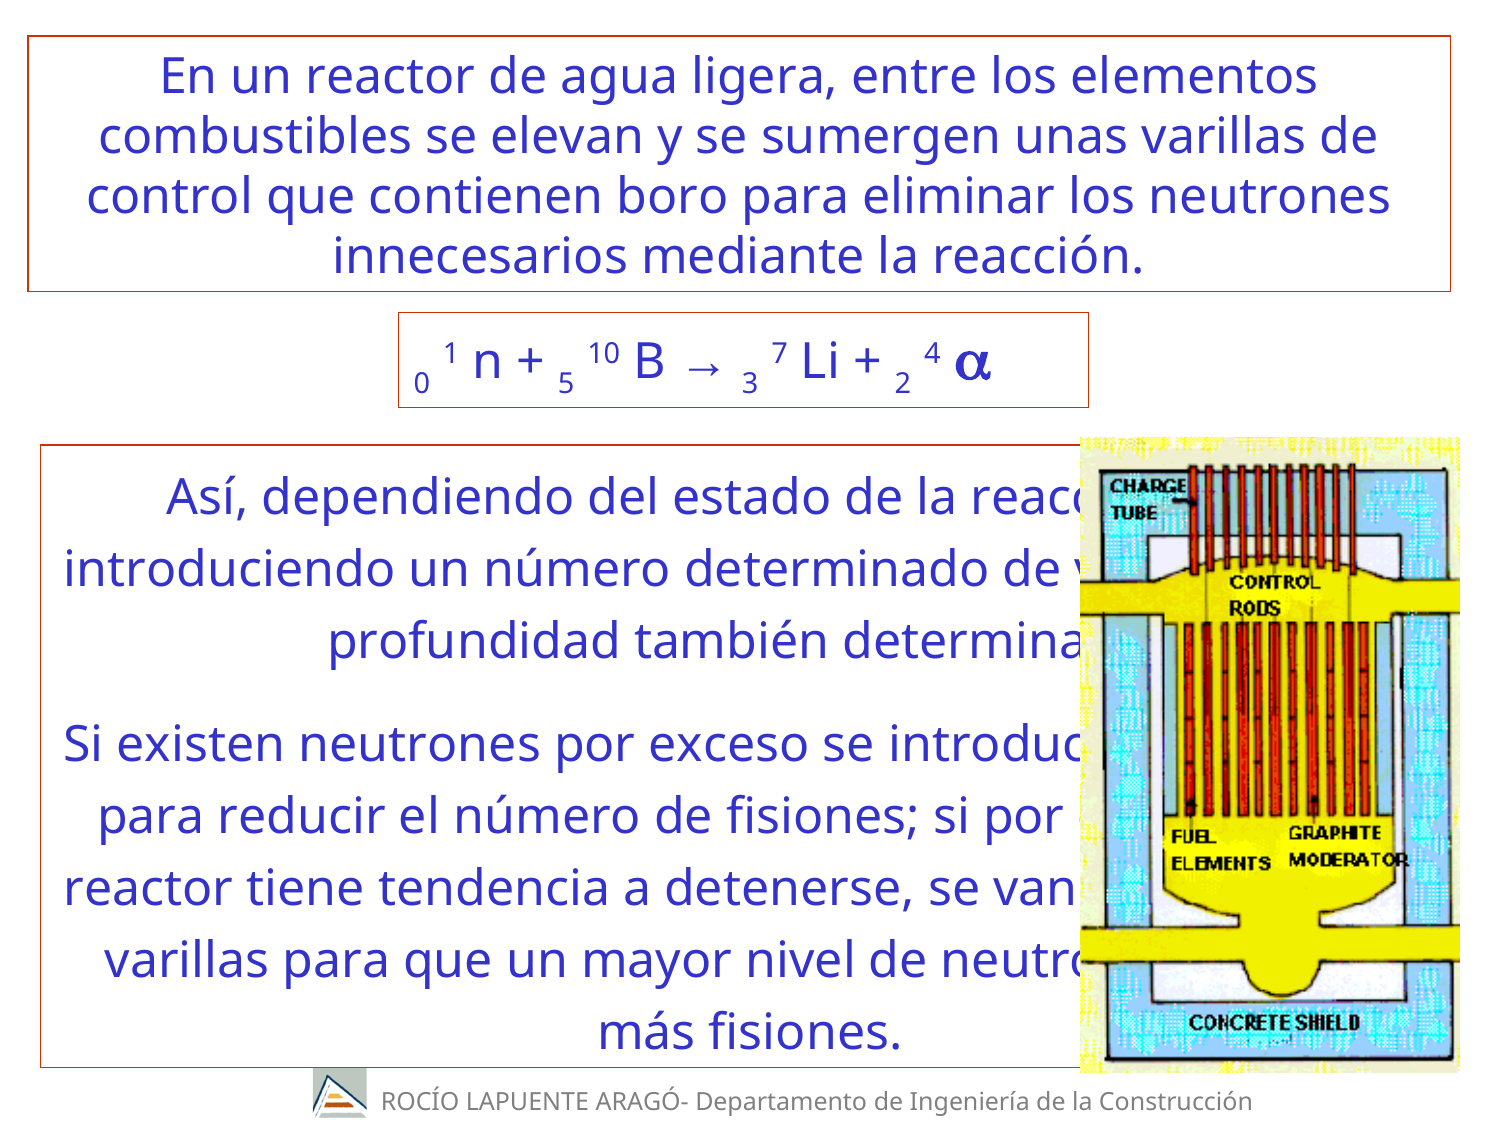

En un reactor de agua ligera, entre los elementos combustibles se elevan y se sumergen unas varillas de control que contienen boro para eliminar los neutrones innecesarios mediante la reacción.
0 1 n + 5 10 B → 3 7 Li + 2 4 
Así, dependiendo del estado de la reacción se van introduciendo un número determinado de varillas, y a una profundidad también determinada.
Si existen neutrones por exceso se introducen más varillas para reducir el número de fisiones; si por el contrario el reactor tiene tendencia a detenerse, se van extrayendo las varillas para que un mayor nivel de neutrones generen más fisiones.